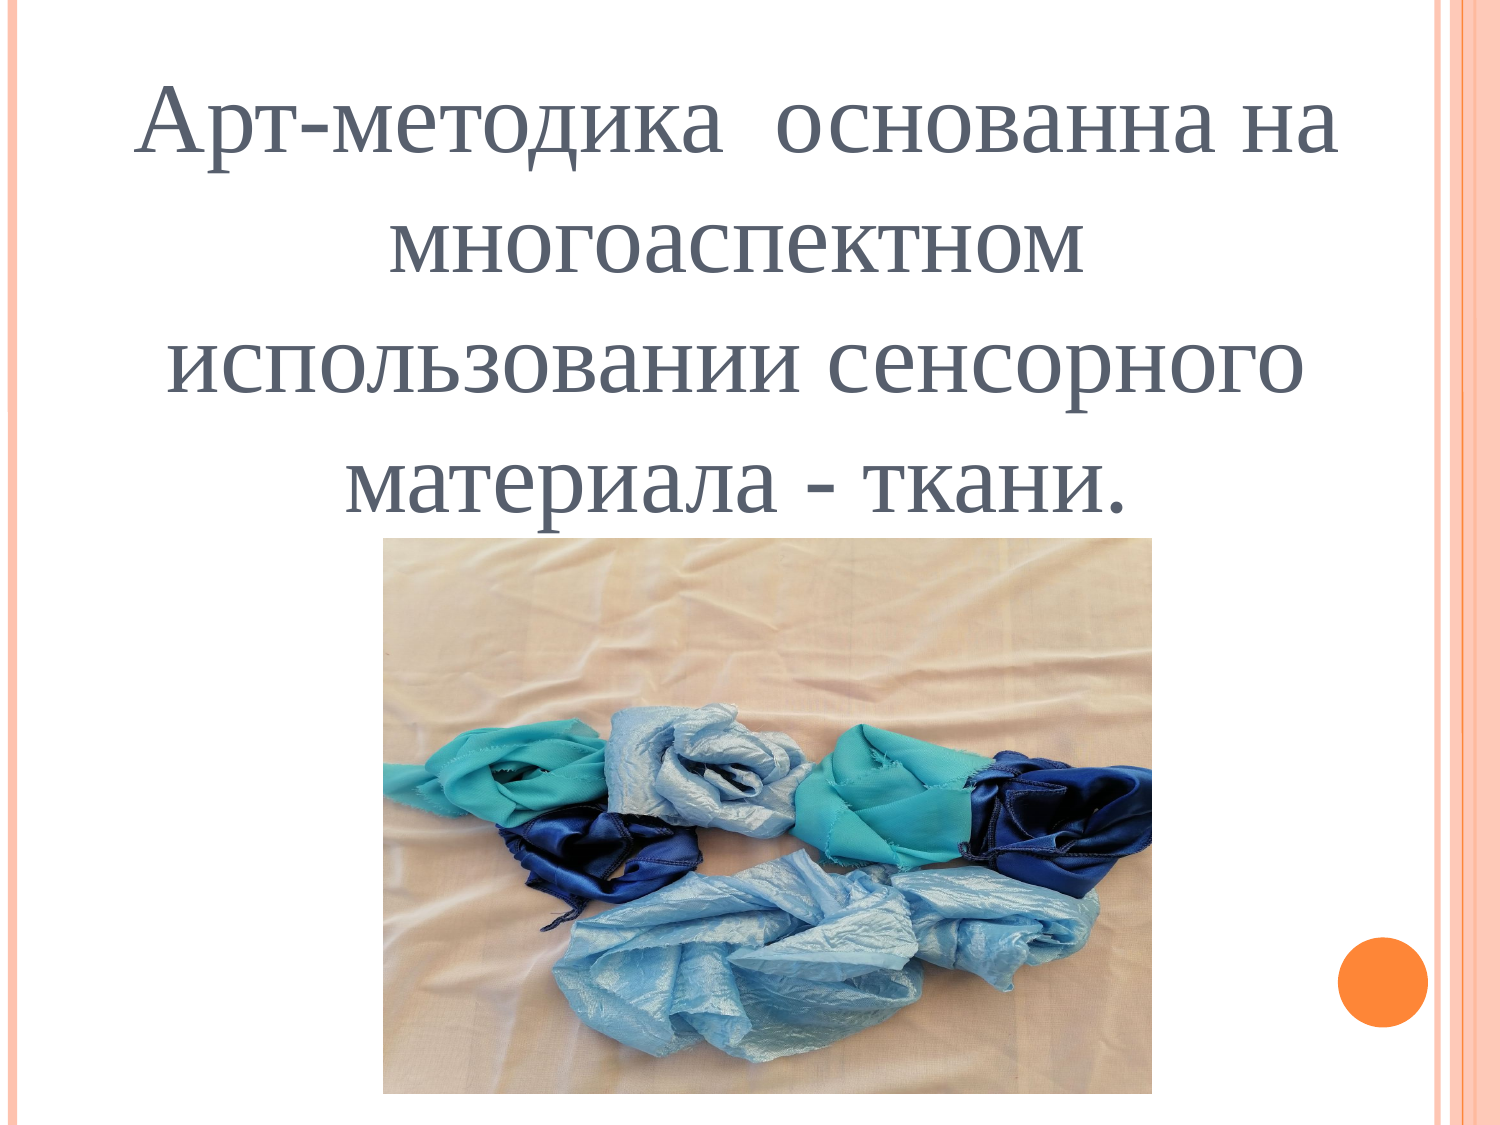

# Арт-методика основанна на многоаспектном использовании сенсорного материала - ткани.